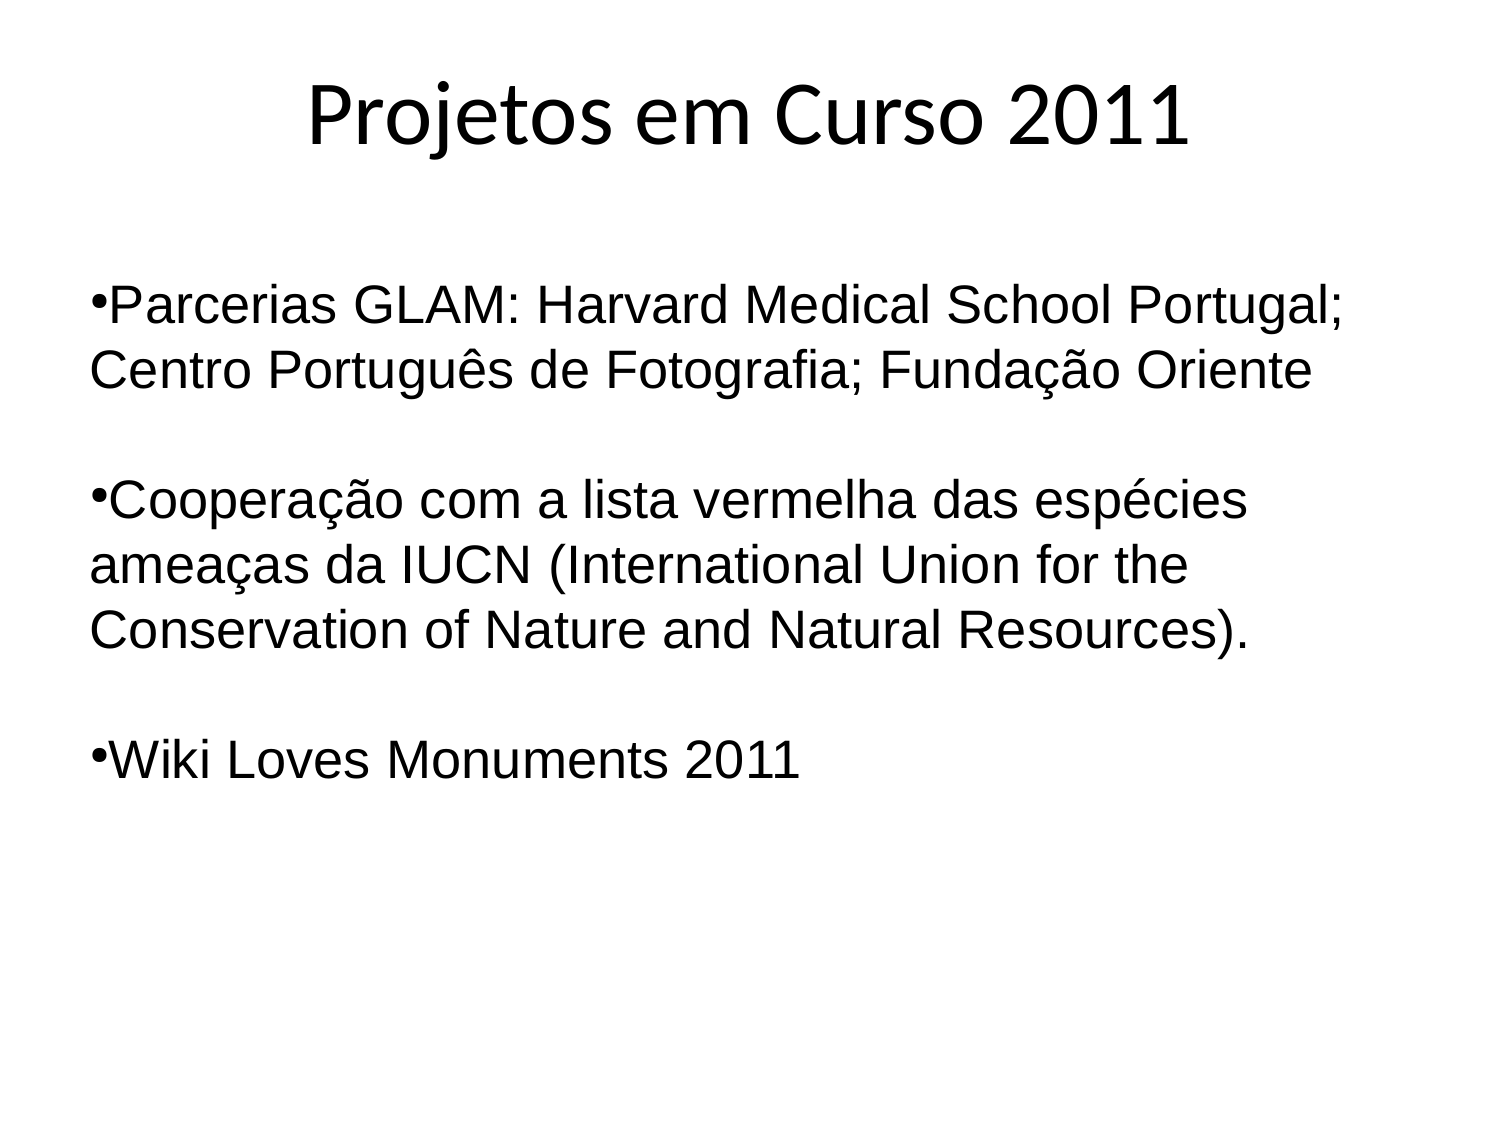

Projetos em Curso 2011
Parcerias GLAM: Harvard Medical School Portugal; Centro Português de Fotografia; Fundação Oriente
Cooperação com a lista vermelha das espécies ameaças da IUCN (International Union for the Conservation of Nature and Natural Resources).
Wiki Loves Monuments 2011